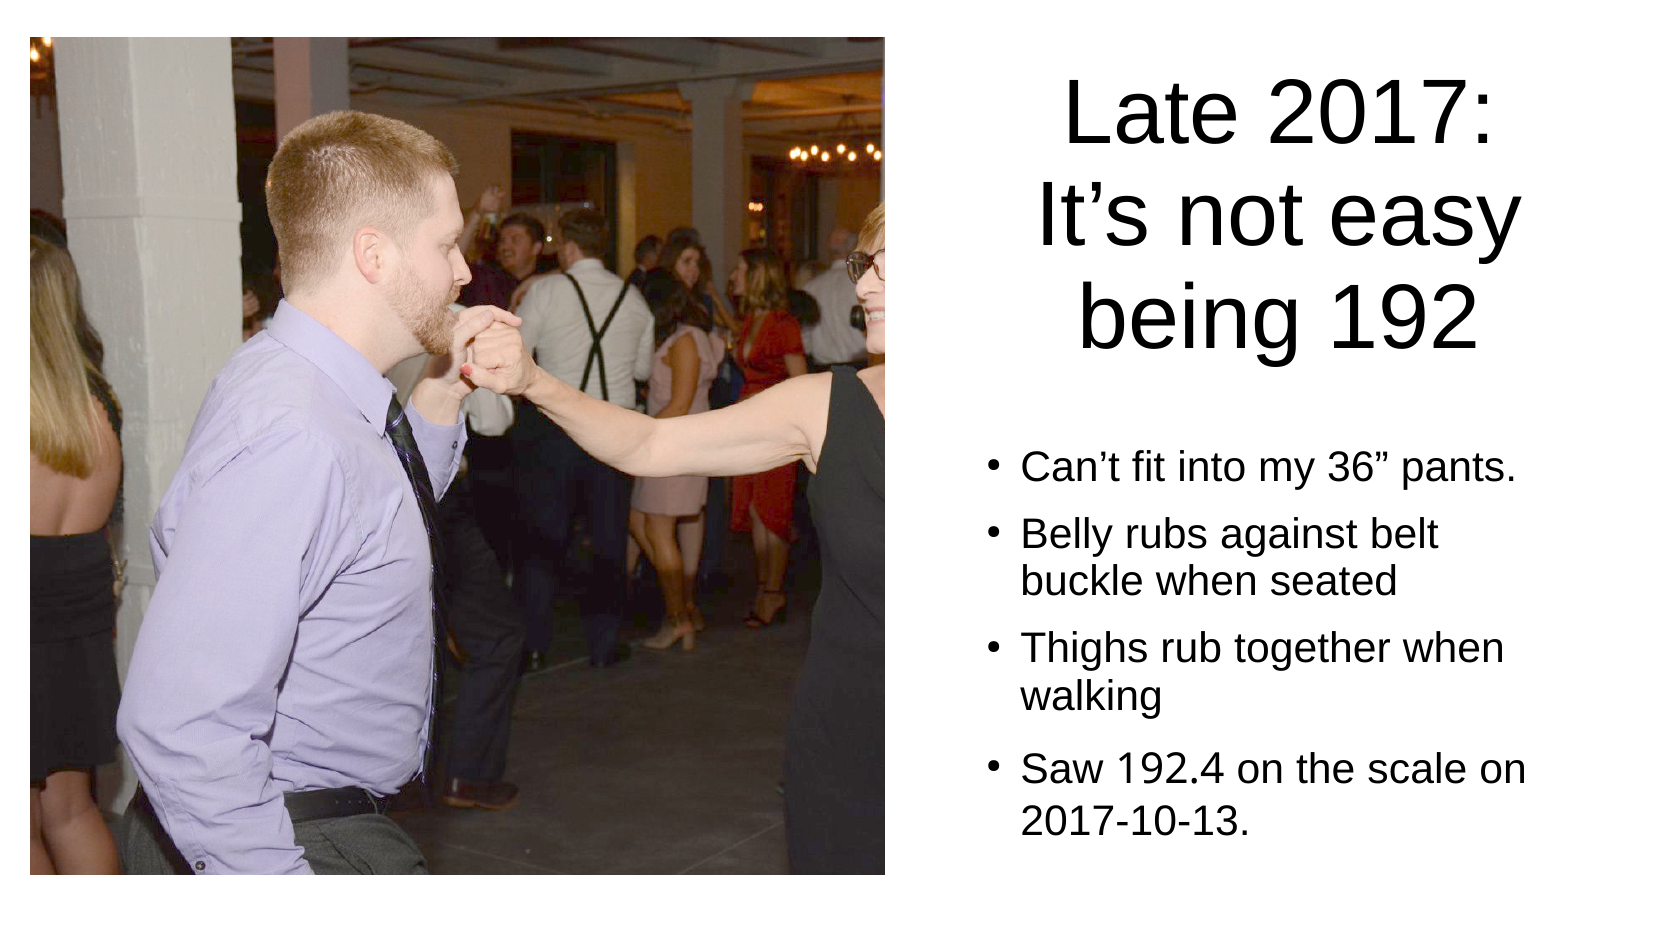

# Late 2017: It’s not easy being 192
Can’t fit into my 36” pants.
Belly rubs against belt buckle when seated
Thighs rub together when walking
Saw 192.4 on the scale on 2017-10-13.